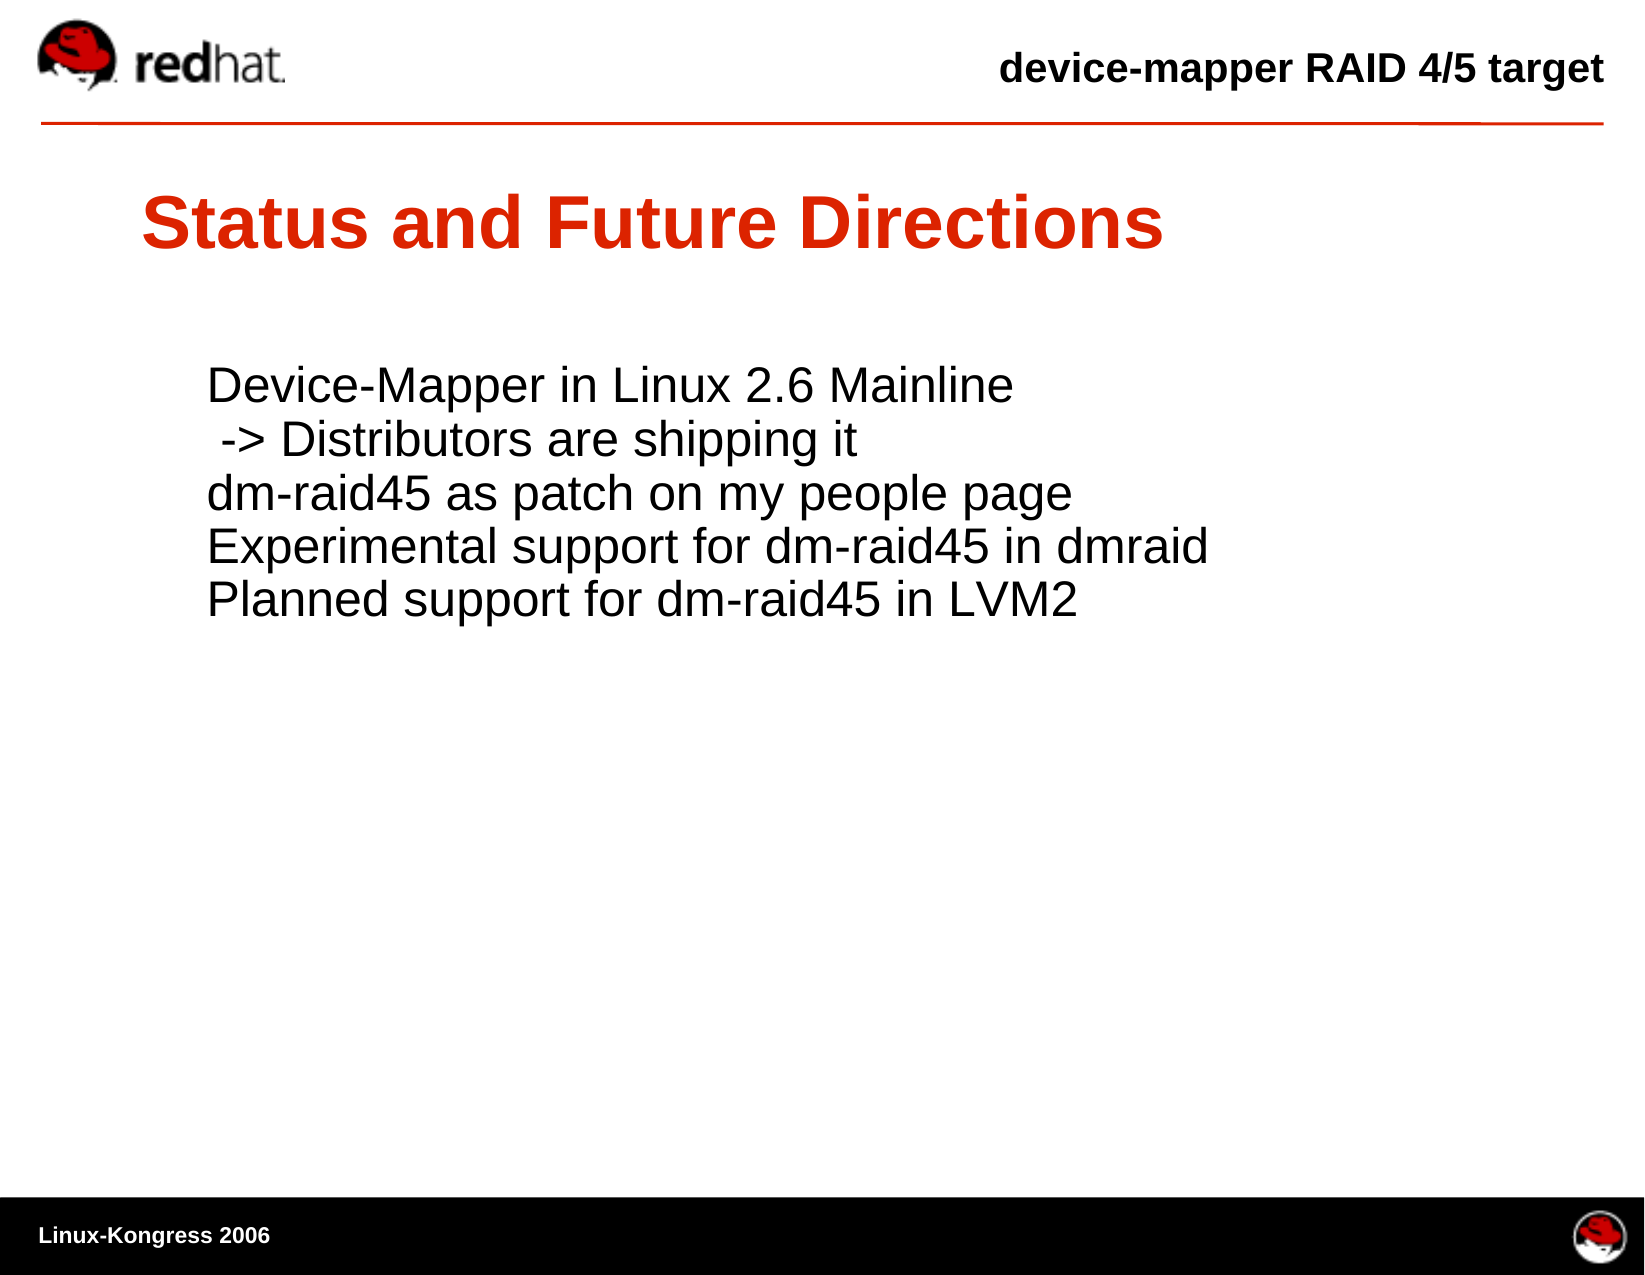

device-mapper RAID 4/5 target
Status and Future Directions
 Device-Mapper in Linux 2.6 Mainline
 -> Distributors are shipping it
 dm-raid45 as patch on my people page
 Experimental support for dm-raid45 in dmraid
 Planned support for dm-raid45 in LVM2
Linux-Kongress 2006